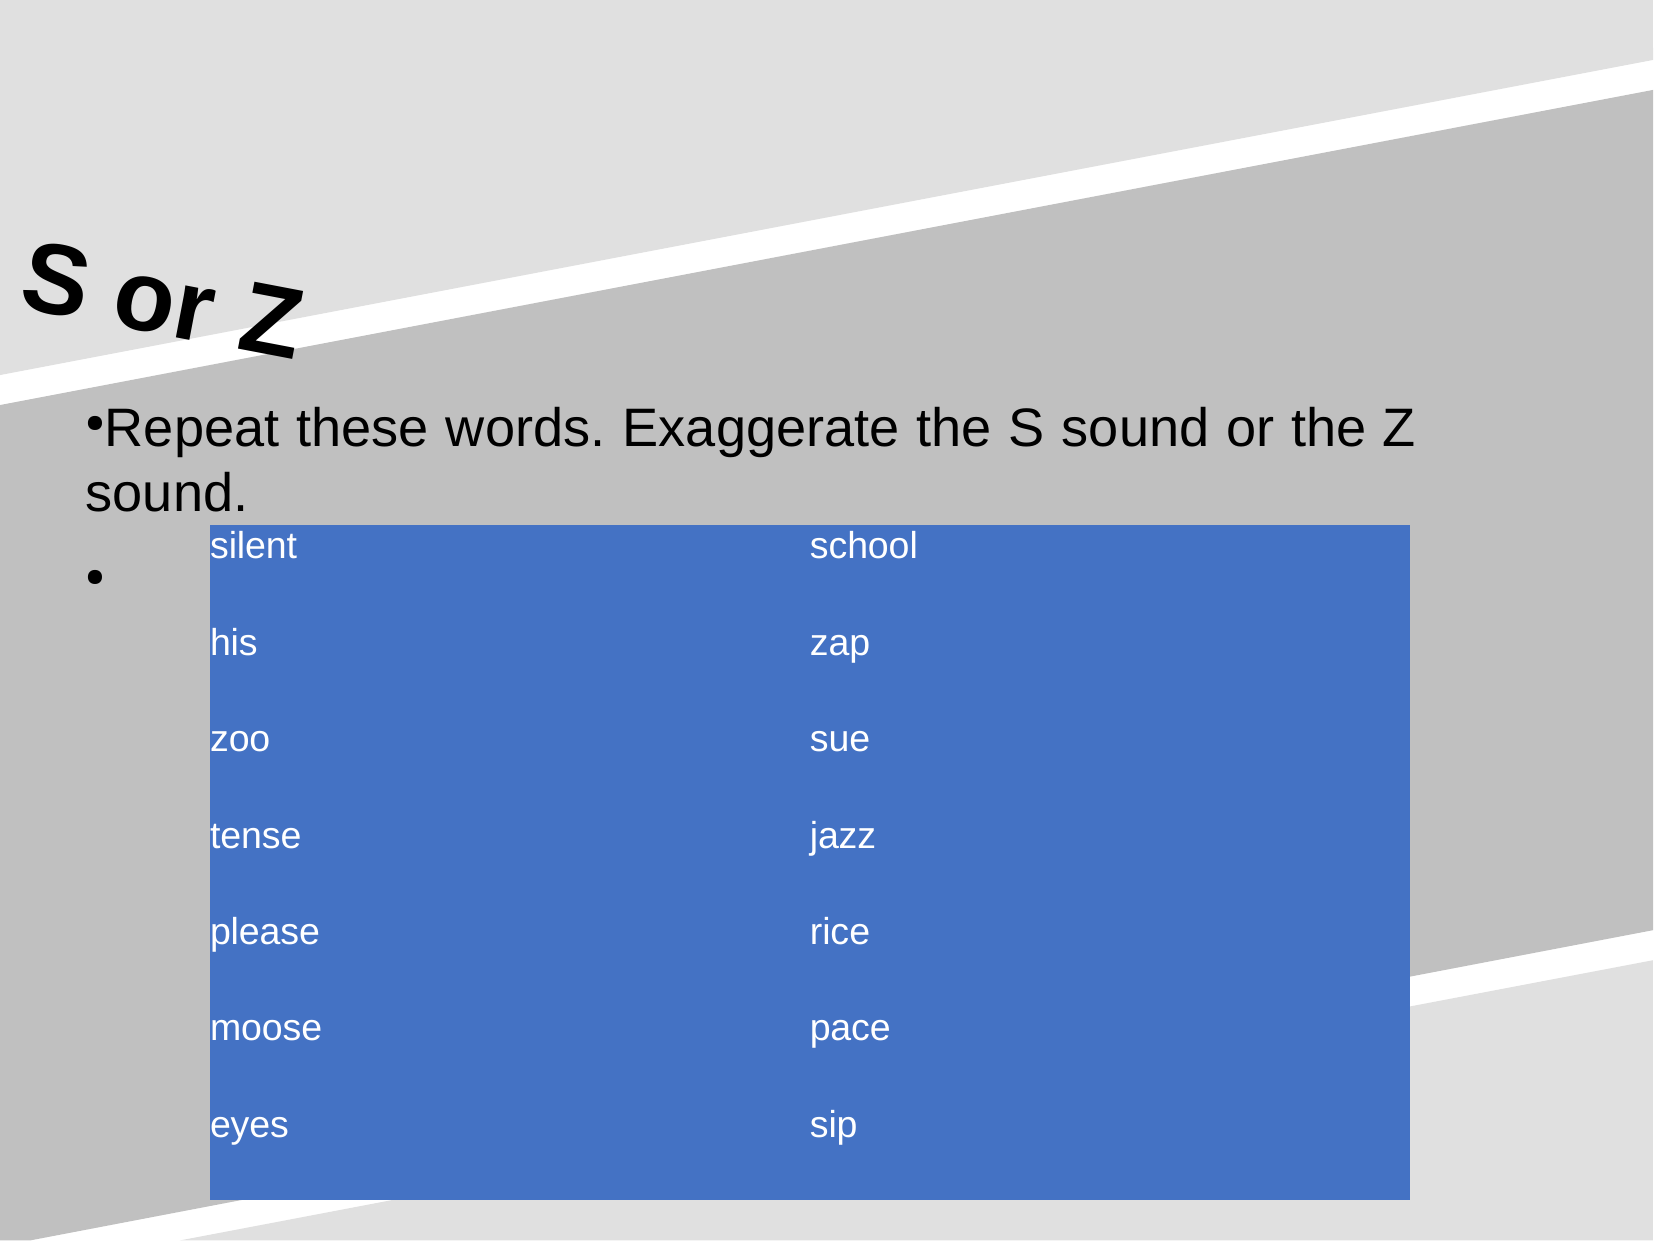

# S or Z
Repeat these words. Exaggerate the S sound or the Z sound.
| silent | school |
| --- | --- |
| his | zap |
| zoo | sue |
| tense | jazz |
| please | rice |
| moose | pace |
| eyes | sip |